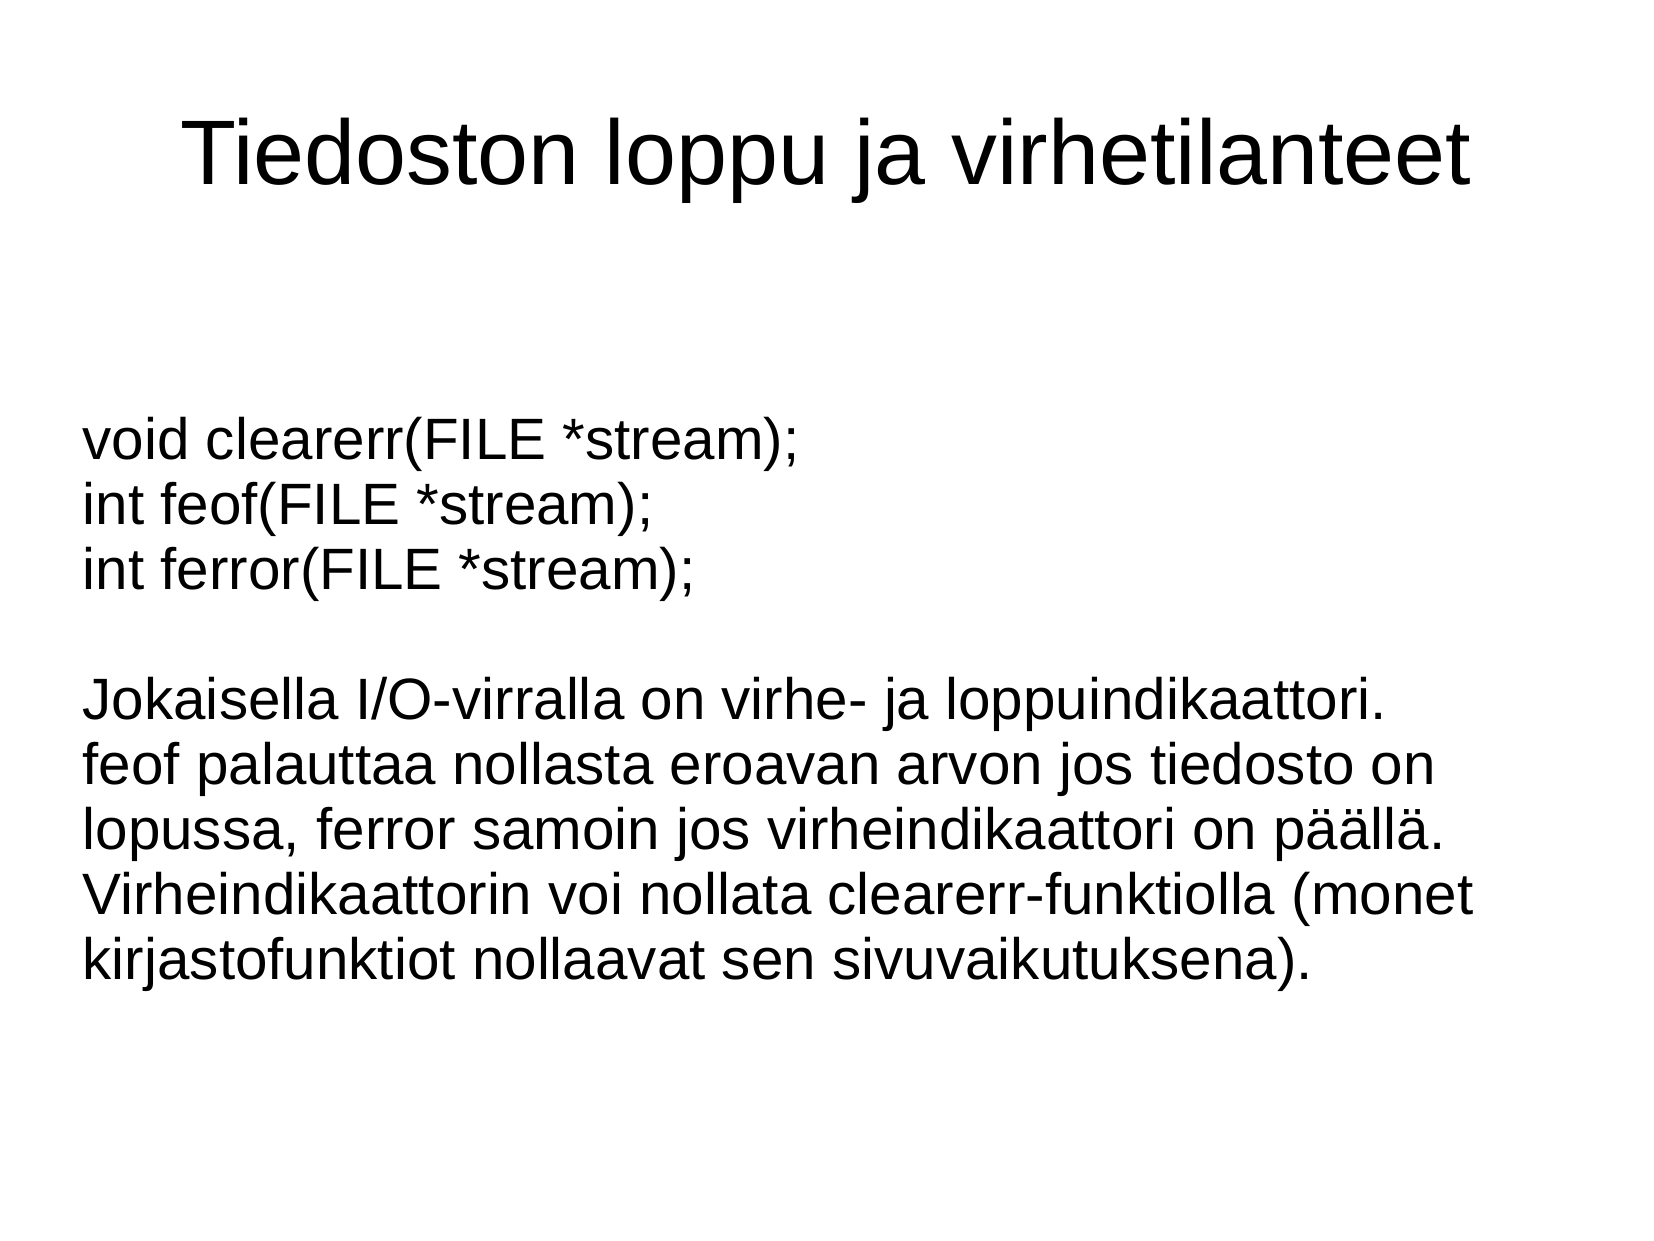

# Tiedoston loppu ja virhetilanteet
void clearerr(FILE *stream);
int feof(FILE *stream);
int ferror(FILE *stream);
Jokaisella I/O-virralla on virhe- ja loppuindikaattori.
feof palauttaa nollasta eroavan arvon jos tiedosto on lopussa, ferror samoin jos virheindikaattori on päällä. Virheindikaattorin voi nollata clearerr-funktiolla (monet kirjastofunktiot nollaavat sen sivuvaikutuksena).